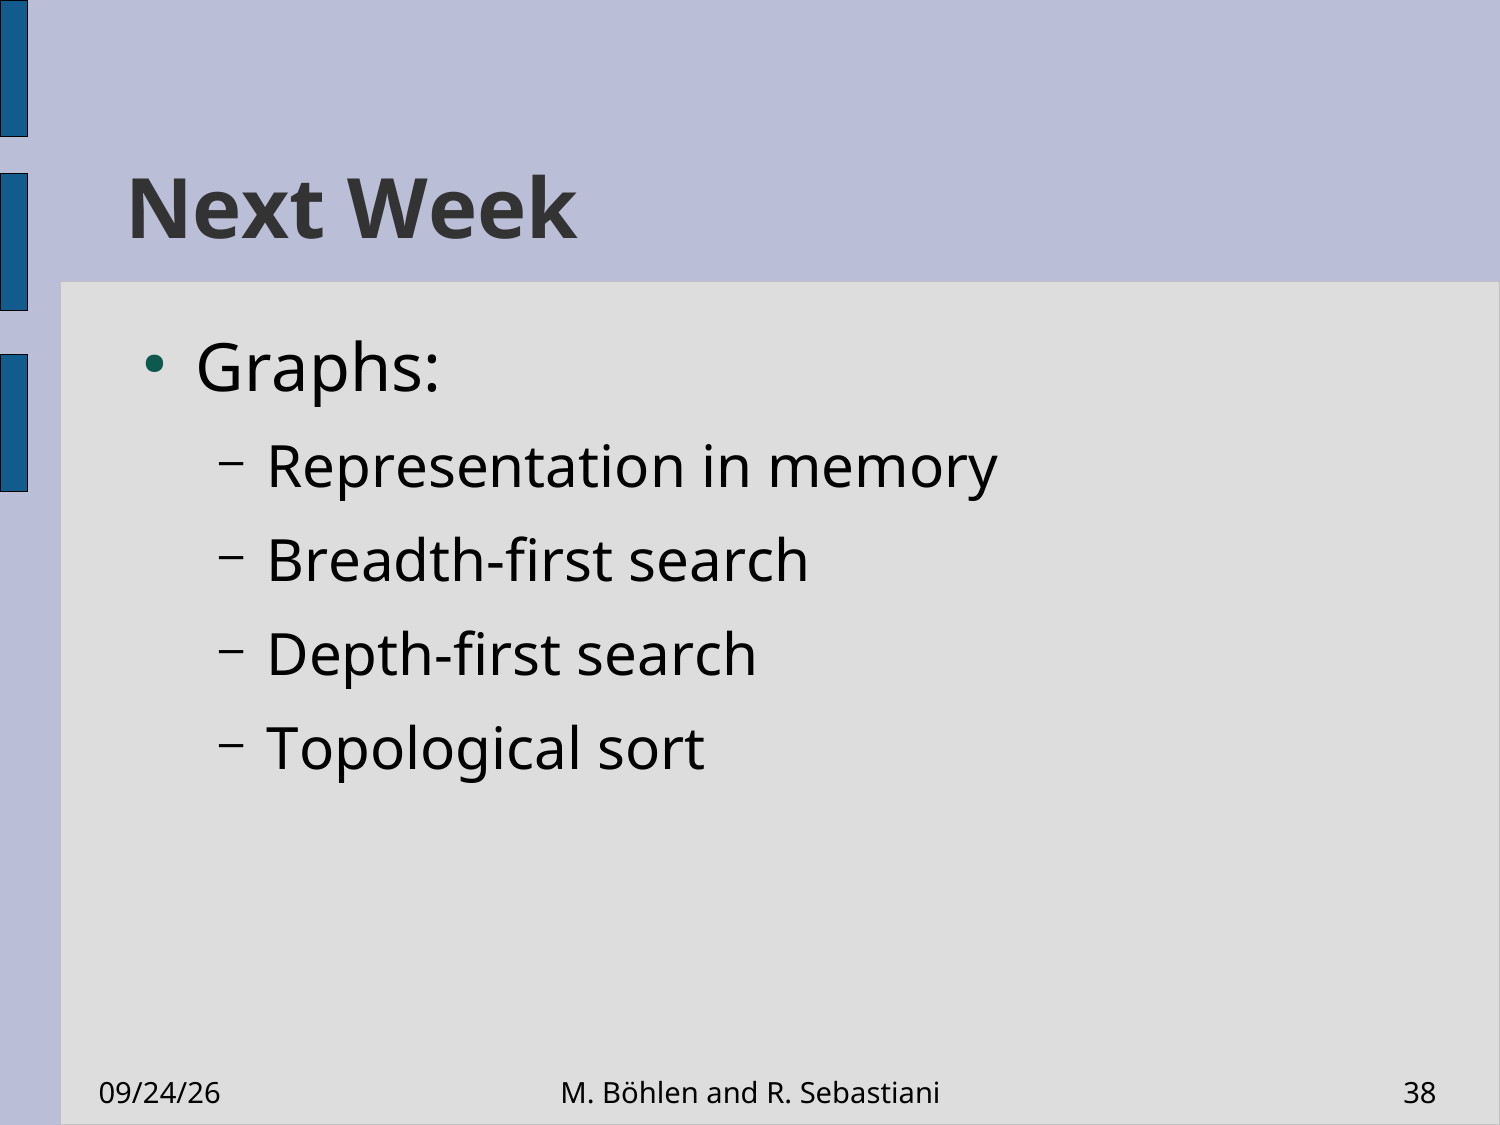

# Next Week
Graphs:
Representation in memory
Breadth-first search
Depth-first search
Topological sort
M. Böhlen and R. Sebastiani
38